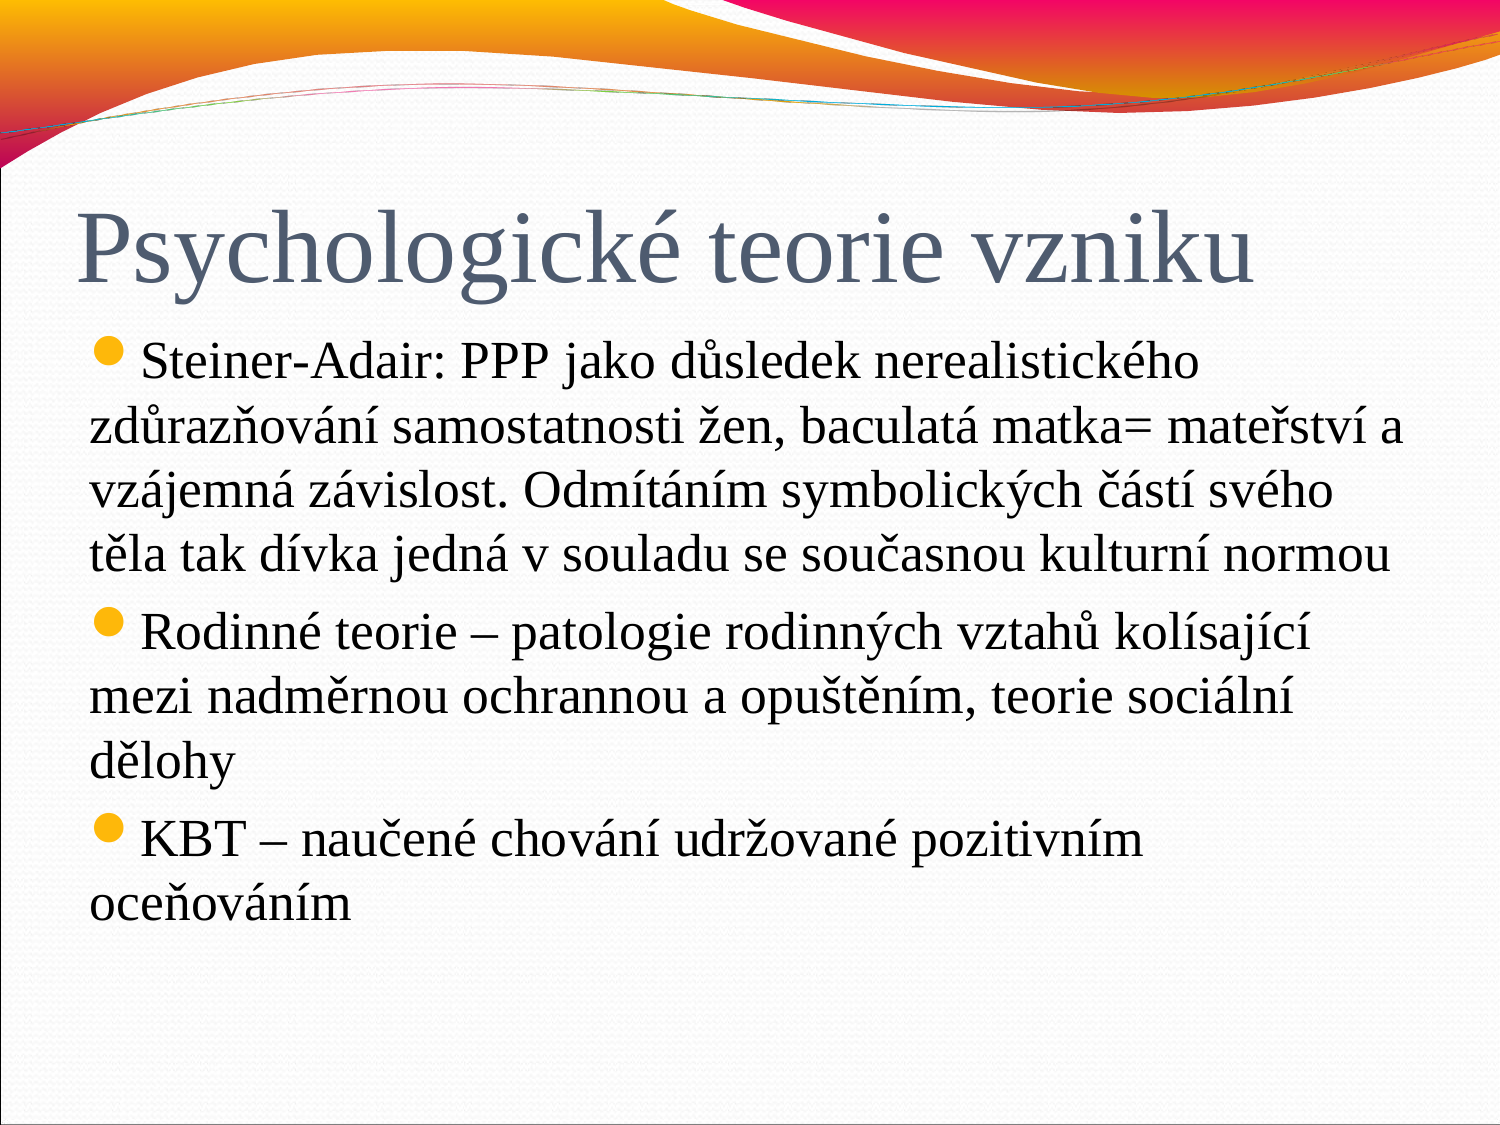

# Psychologické teorie vzniku
Steiner-Adair: PPP jako důsledek nerealistického zdůrazňování samostatnosti žen, baculatá matka= mateřství a vzájemná závislost. Odmítáním symbolických částí svého těla tak dívka jedná v souladu se současnou kulturní normou
Rodinné teorie – patologie rodinných vztahů kolísající mezi nadměrnou ochrannou a opuštěním, teorie sociální dělohy
KBT – naučené chování udržované pozitivním oceňováním